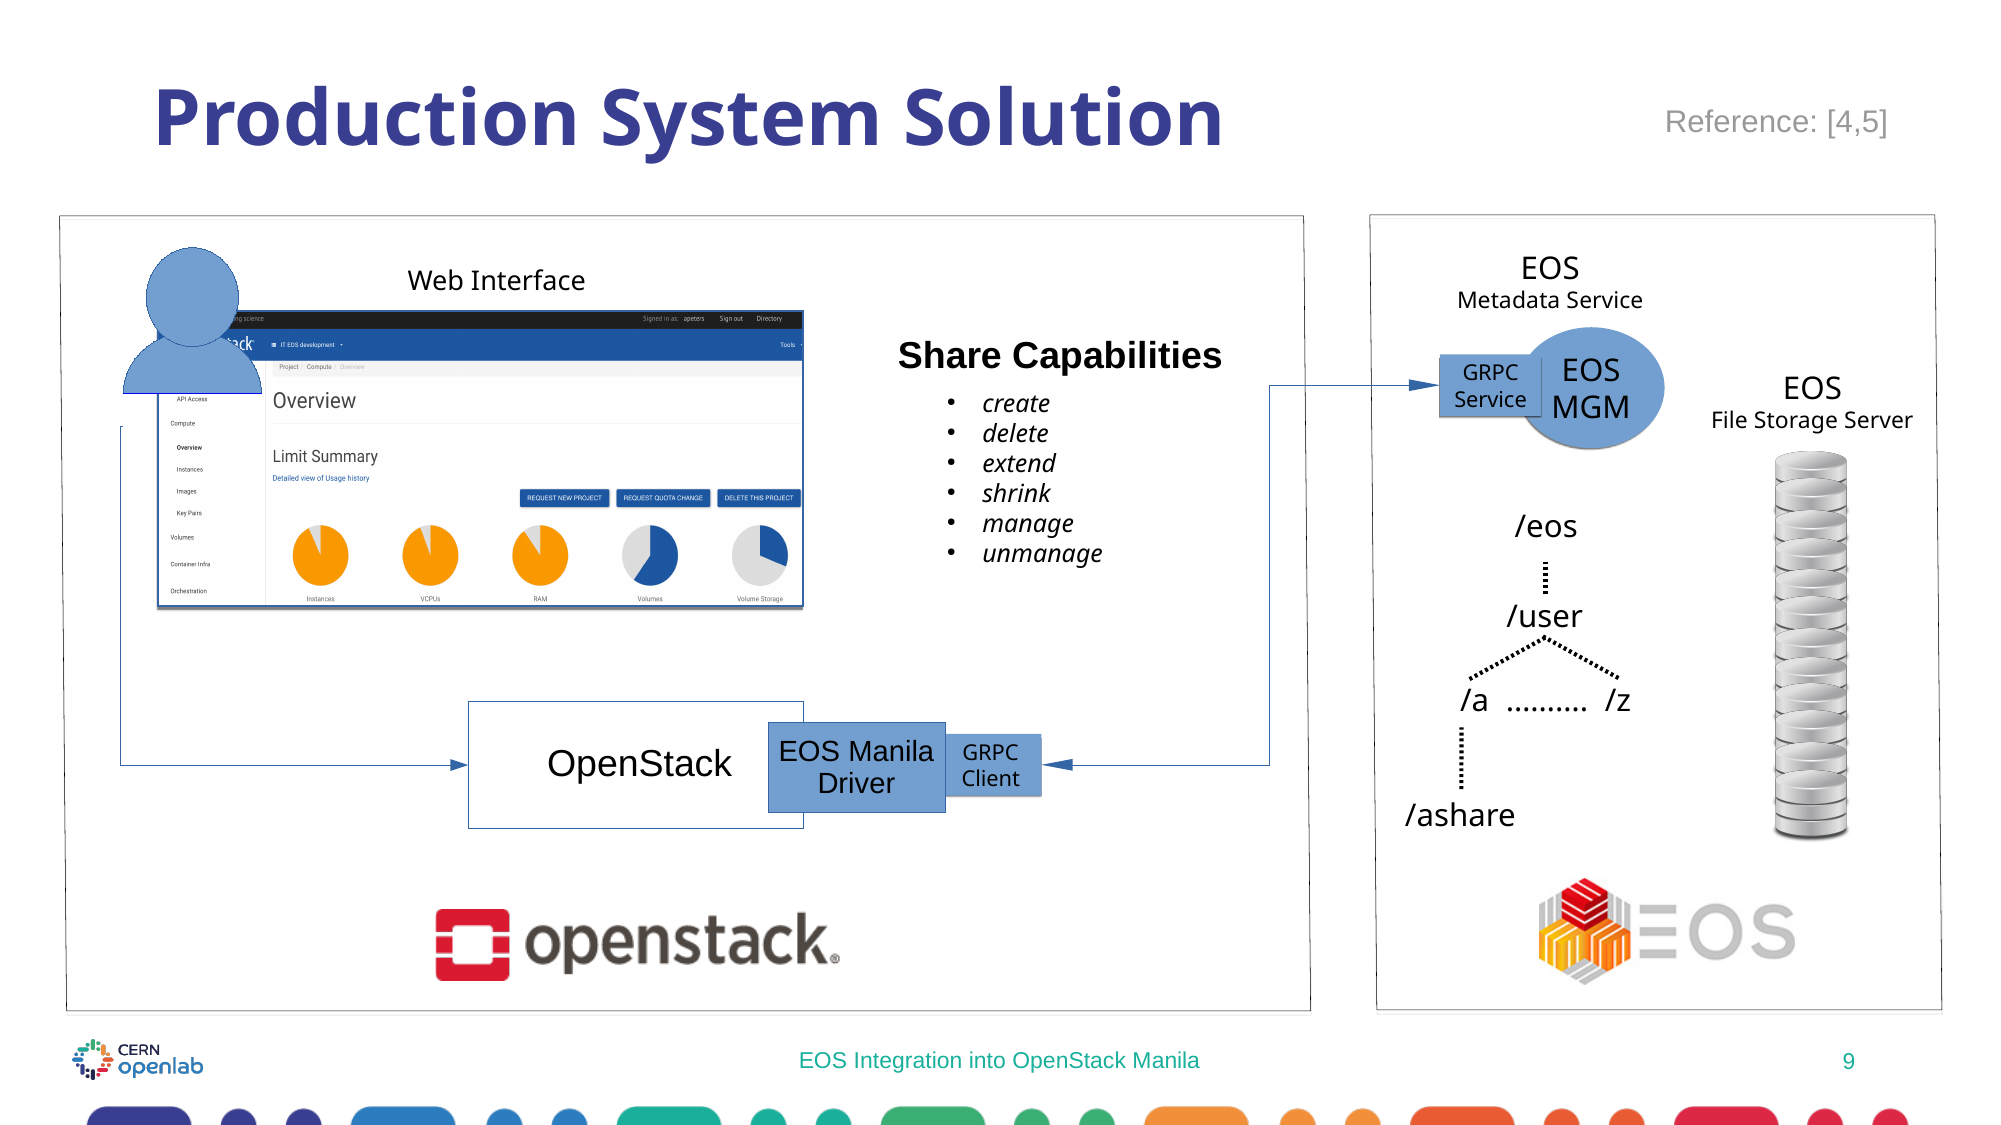

Production System Solution
Reference: [4,5]
EOS
Metadata Service
Web Interface
Share Capabilities
EOS
MGM
GRPC
Service
EOS
File Storage Server
create
delete
extend
shrink
manage
unmanage
/eos
/user
/a ………. /z
/ashare
EOS Manila
Driver
OpenStack
GRPC
Client
EOS Integration into OpenStack Manila